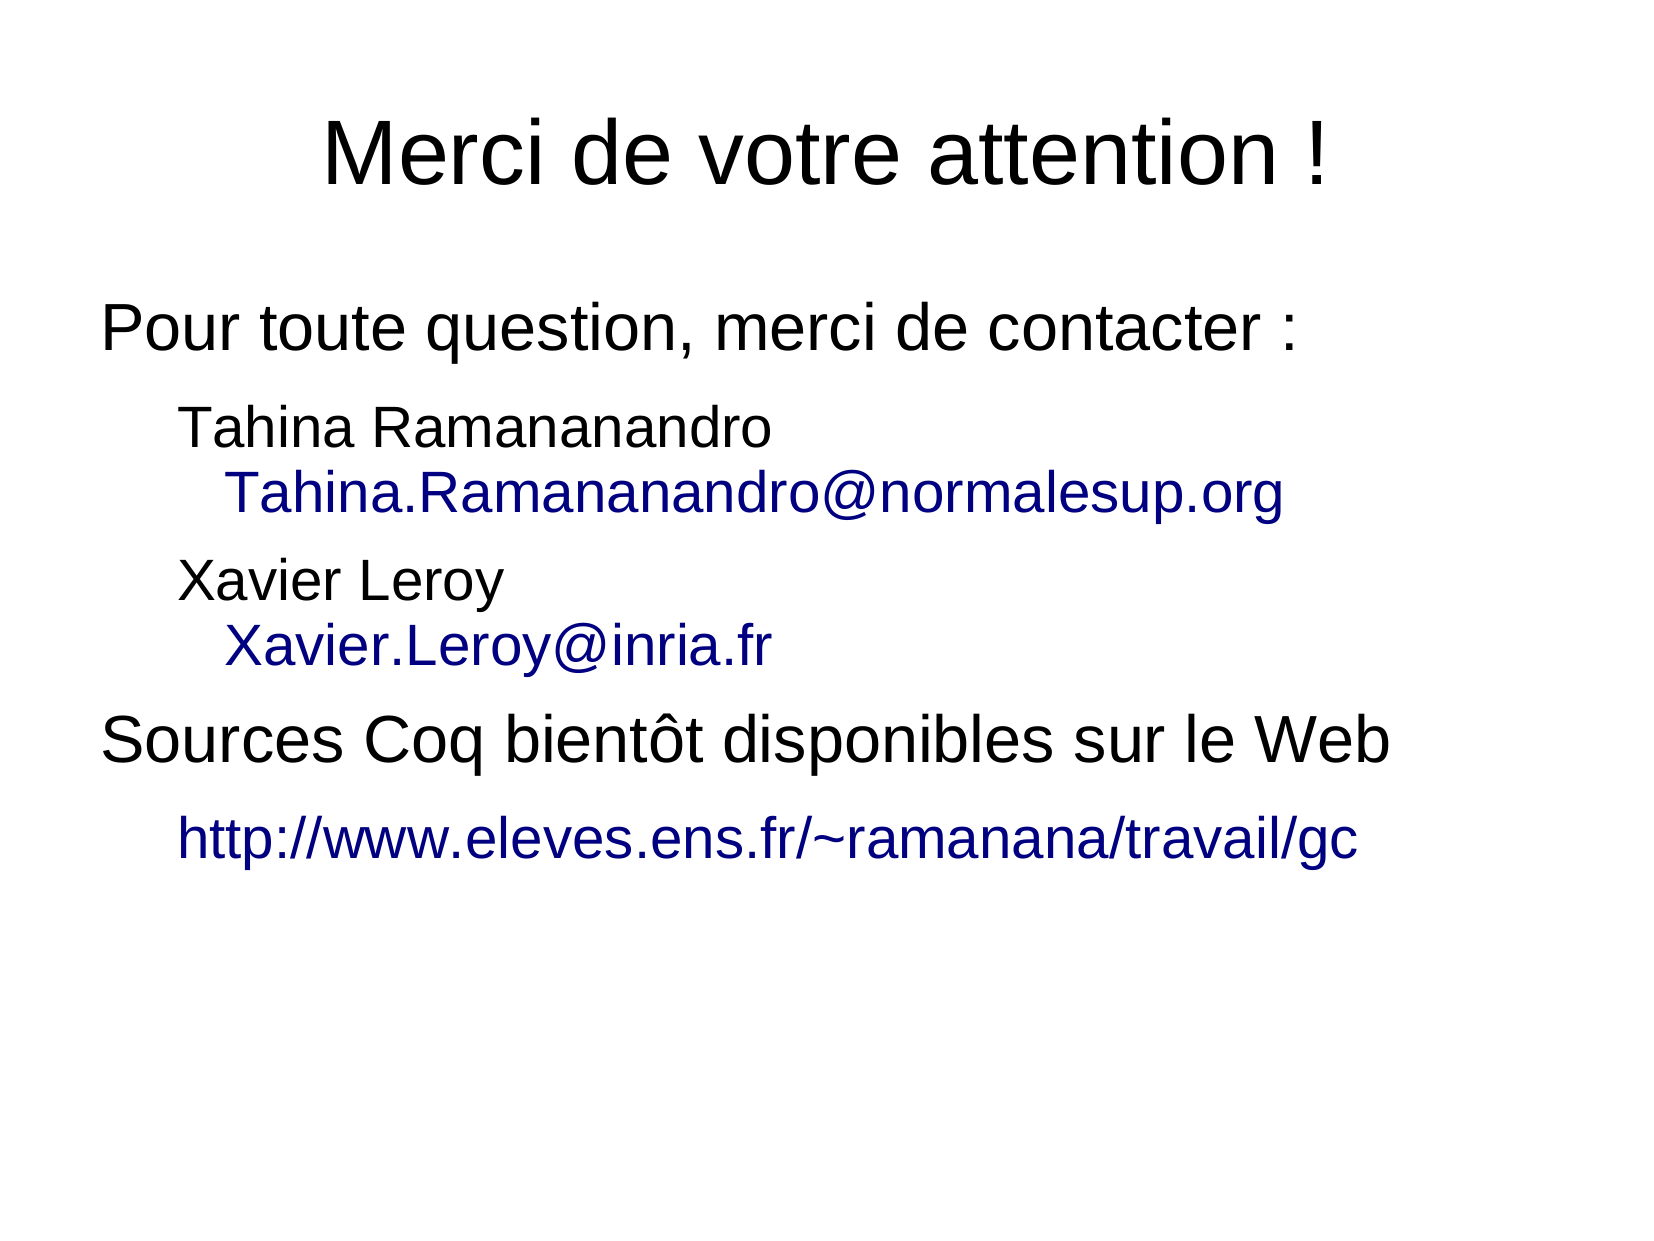

# Merci de votre attention !
Pour toute question, merci de contacter :
Tahina Ramananandro
Tahina.Ramananandro@normalesup.org
Xavier Leroy
Xavier.Leroy@inria.fr
Sources Coq bientôt disponibles sur le Web
http://www.eleves.ens.fr/~ramanana/travail/gc